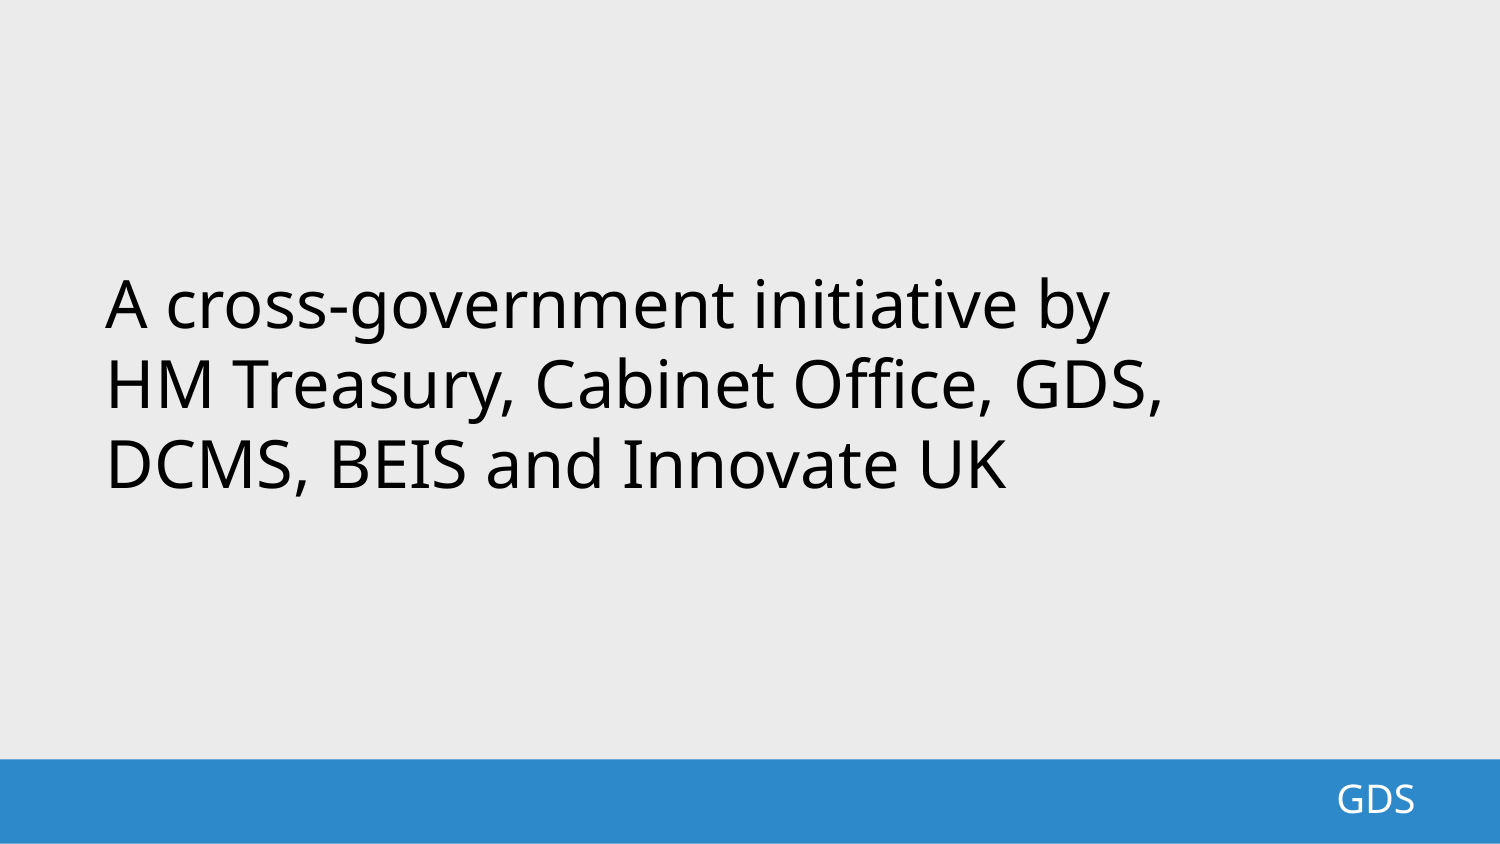

A cross-government initiative by
HM Treasury, Cabinet Office, GDS,
DCMS, BEIS and Innovate UK